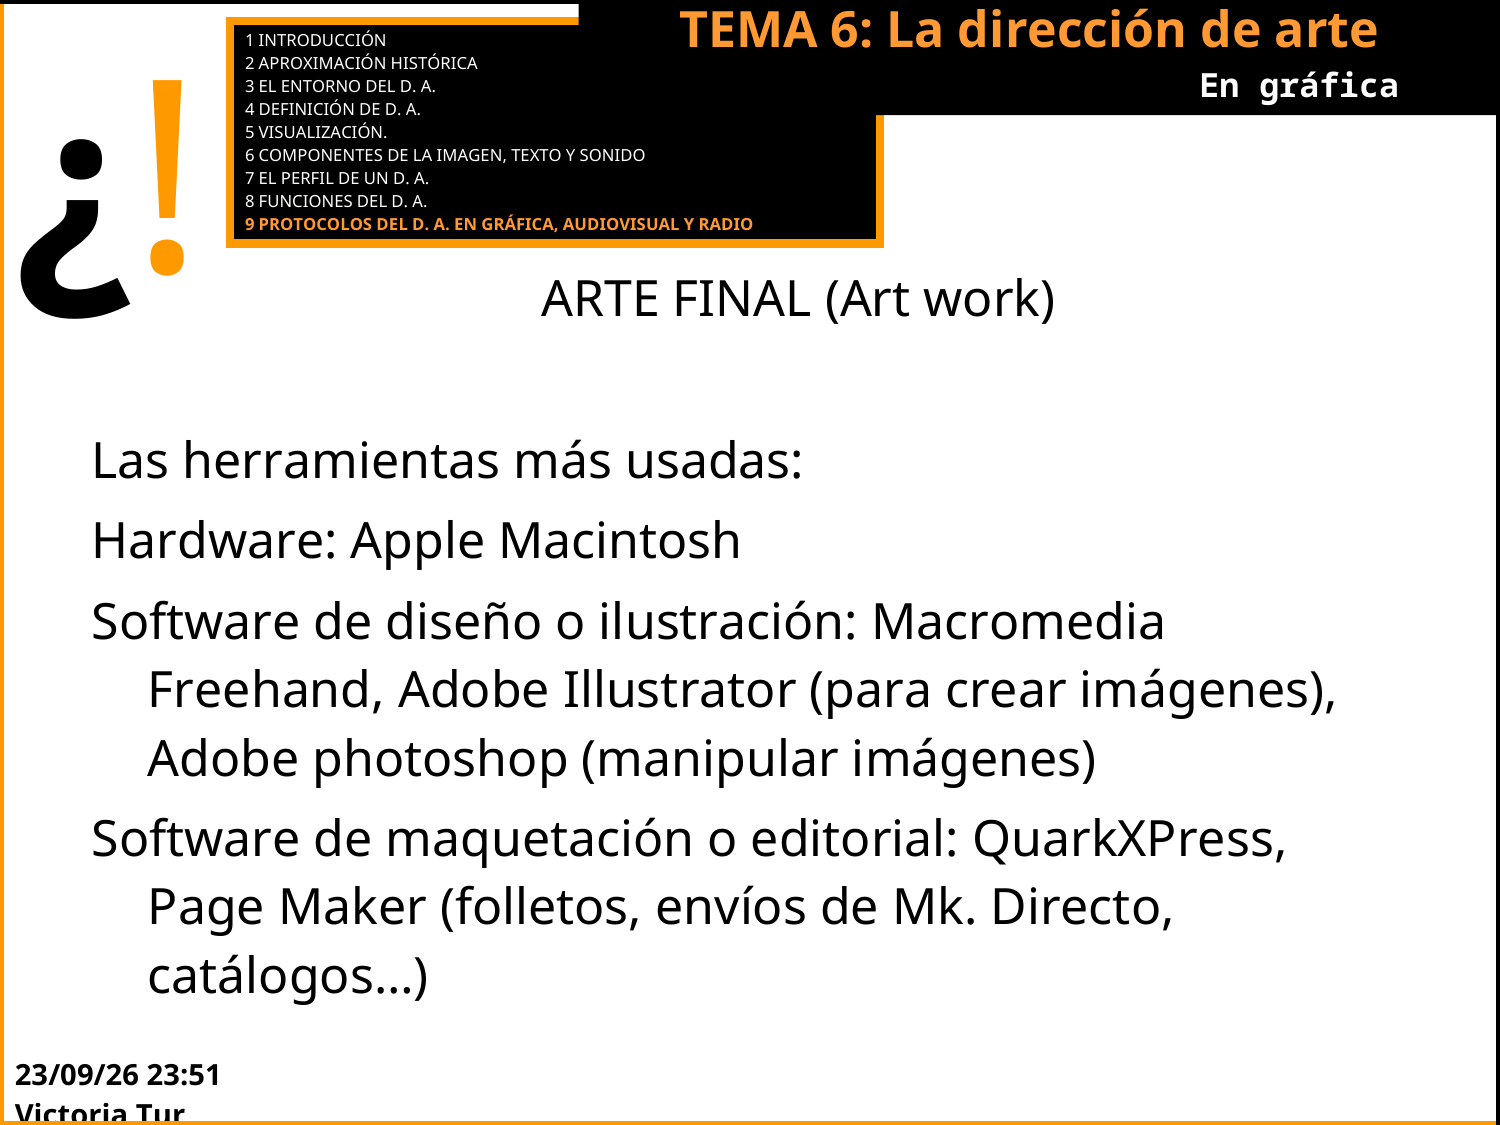

TEMA 6: La dirección de arte
En gráfica
1 INTRODUCCIÓN
2 APROXIMACIÓN HISTÓRICA
3 EL ENTORNO DEL D. A.
4 DEFINICIÓN DE D. A.
5 VISUALIZACIÓN.
6 COMPONENTES DE LA IMAGEN, TEXTO Y SONIDO
7 EL PERFIL DE UN D. A.
8 FUNCIONES DEL D. A.
9 PROTOCOLOS DEL D. A. EN GRÁFICA, AUDIOVISUAL Y RADIO
# ARTE FINAL (Art work)
Las herramientas más usadas:
Hardware: Apple Macintosh
Software de diseño o ilustración: Macromedia Freehand, Adobe Illustrator (para crear imágenes), Adobe photoshop (manipular imágenes)
Software de maquetación o editorial: QuarkXPress, Page Maker (folletos, envíos de Mk. Directo, catálogos…)